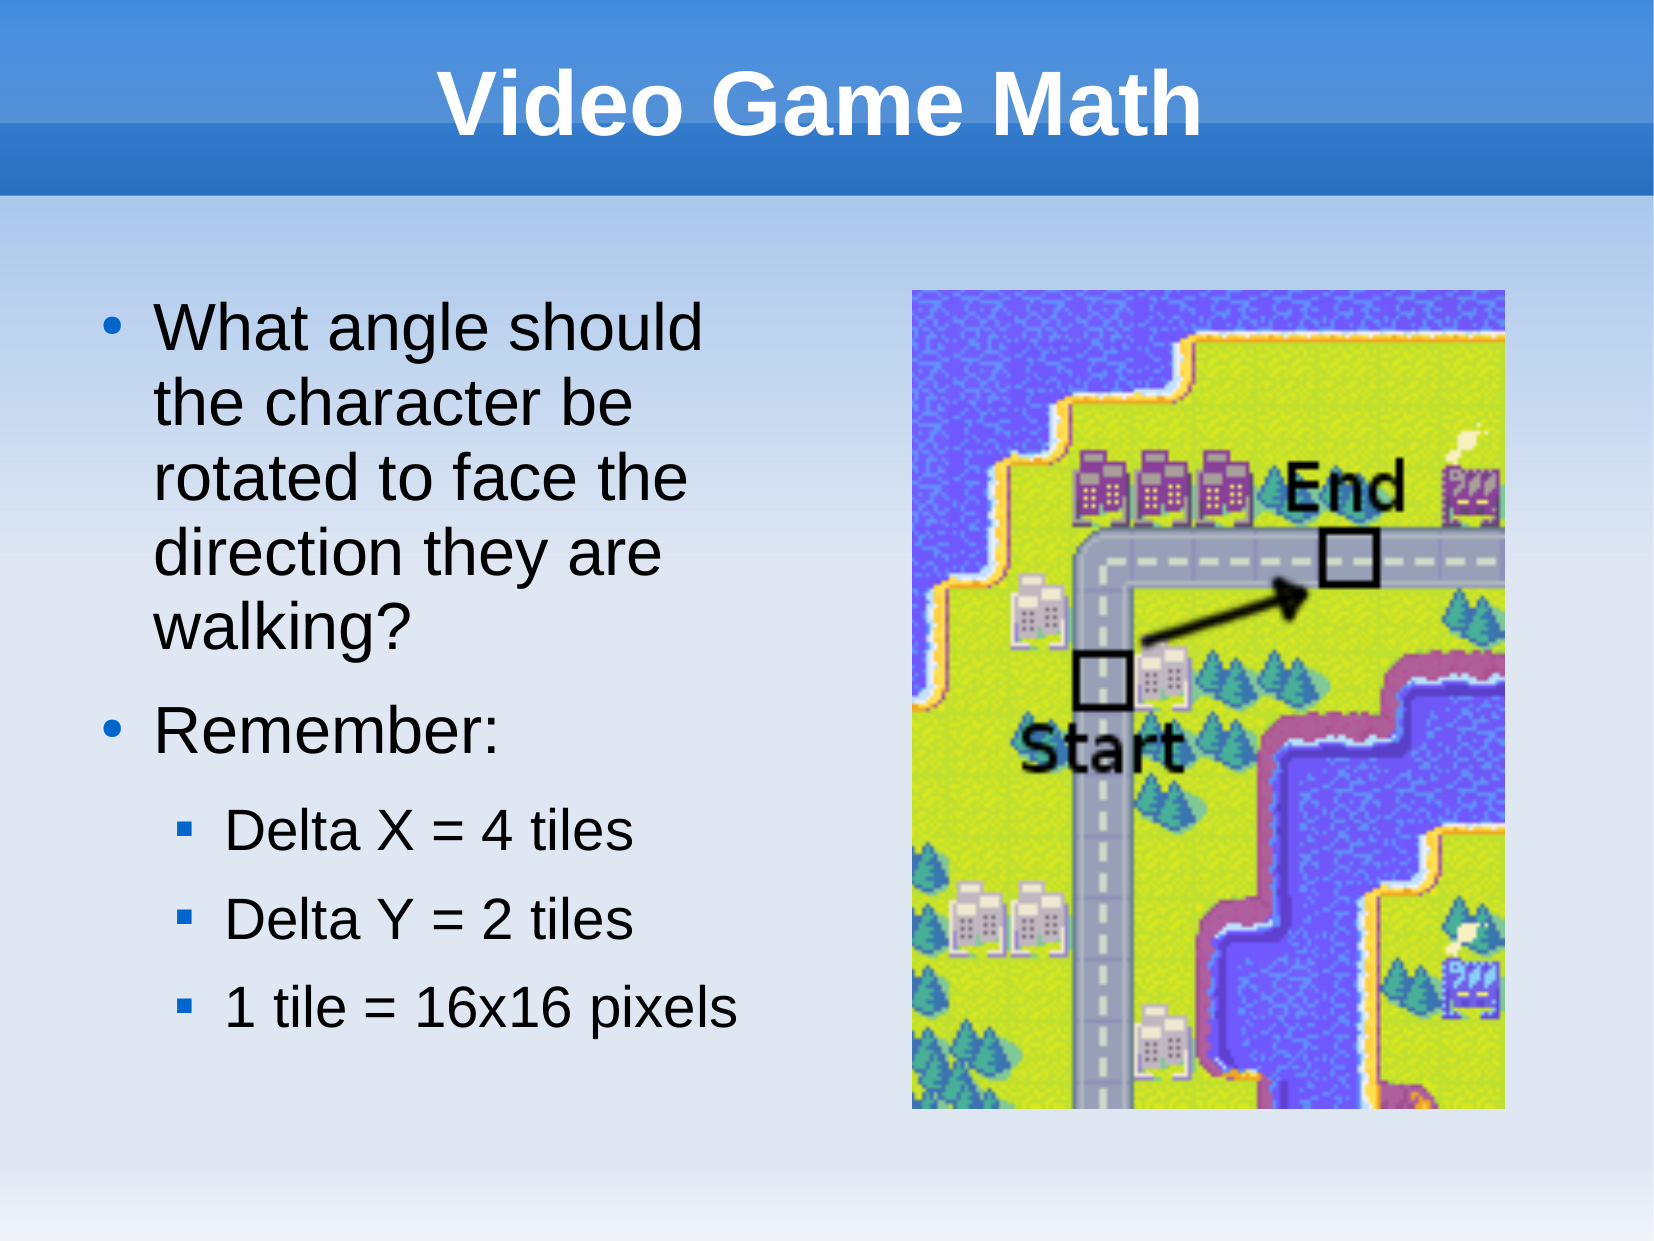

Video Game Math
# What angle should the character be rotated to face the direction they are walking?
Remember:
Delta X = 4 tiles
Delta Y = 2 tiles
1 tile = 16x16 pixels